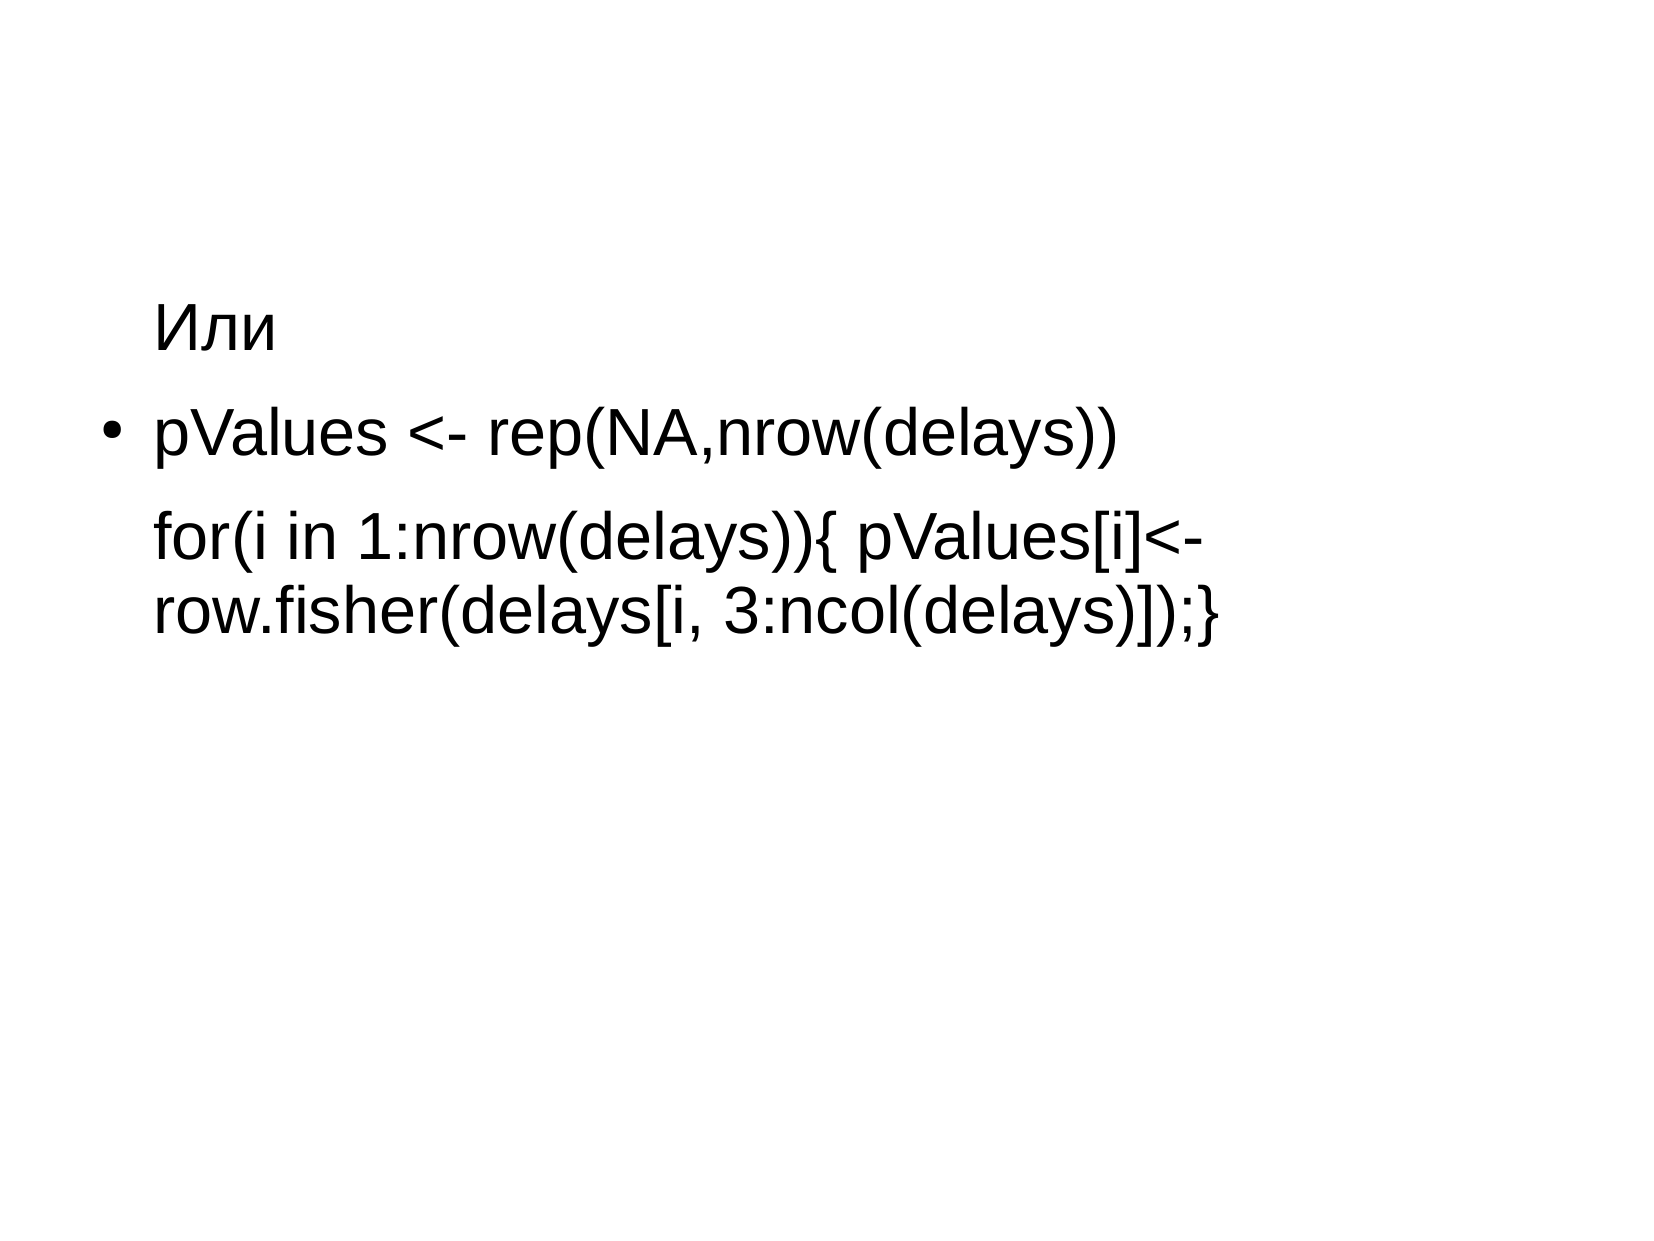

#
Или
pValues <- rep(NA,nrow(delays))
for(i in 1:nrow(delays)){ pValues[i]<-row.fisher(delays[i, 3:ncol(delays)]);}